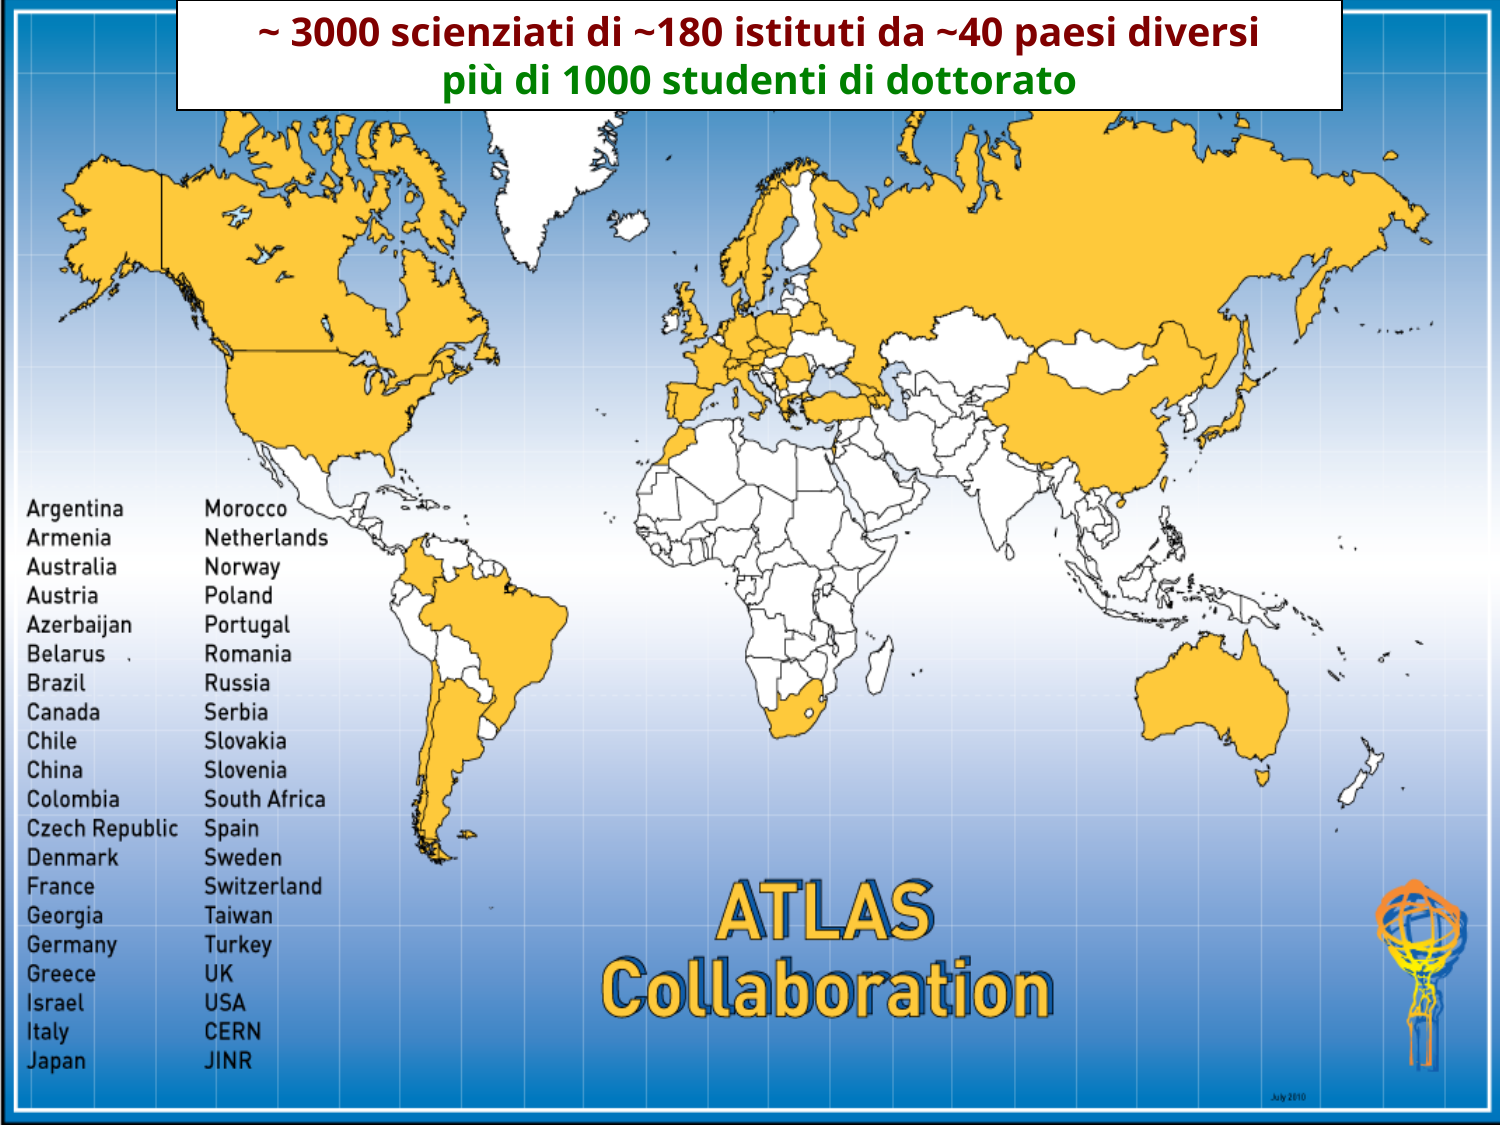

~ 3000 scienziati di ~180 istituti da ~40 paesi diversi
più di 1000 studenti di dottorato
6